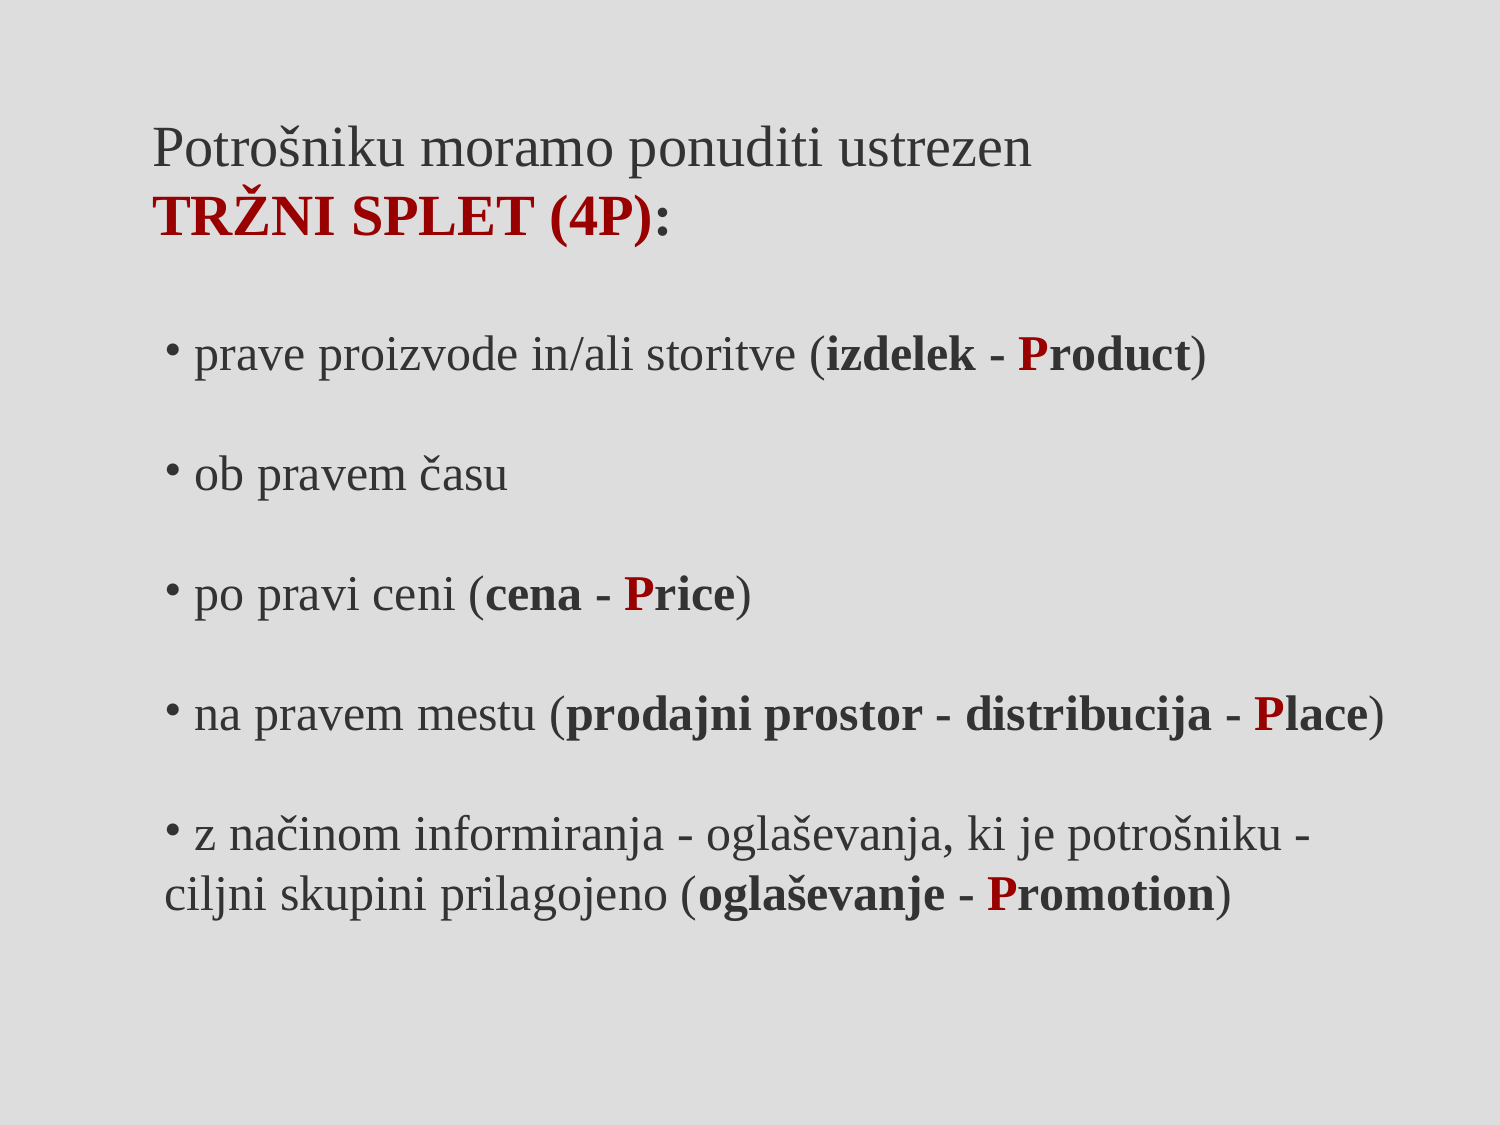

Potrošniku moramo ponuditi ustrezen
TRŽNI SPLET (4P):
 prave proizvode in/ali storitve (izdelek - Product)
 ob pravem času
 po pravi ceni (cena - Price)
 na pravem mestu (prodajni prostor - distribucija - Place)
 z načinom informiranja - oglaševanja, ki je potrošniku - ciljni skupini prilagojeno (oglaševanje - Promotion)